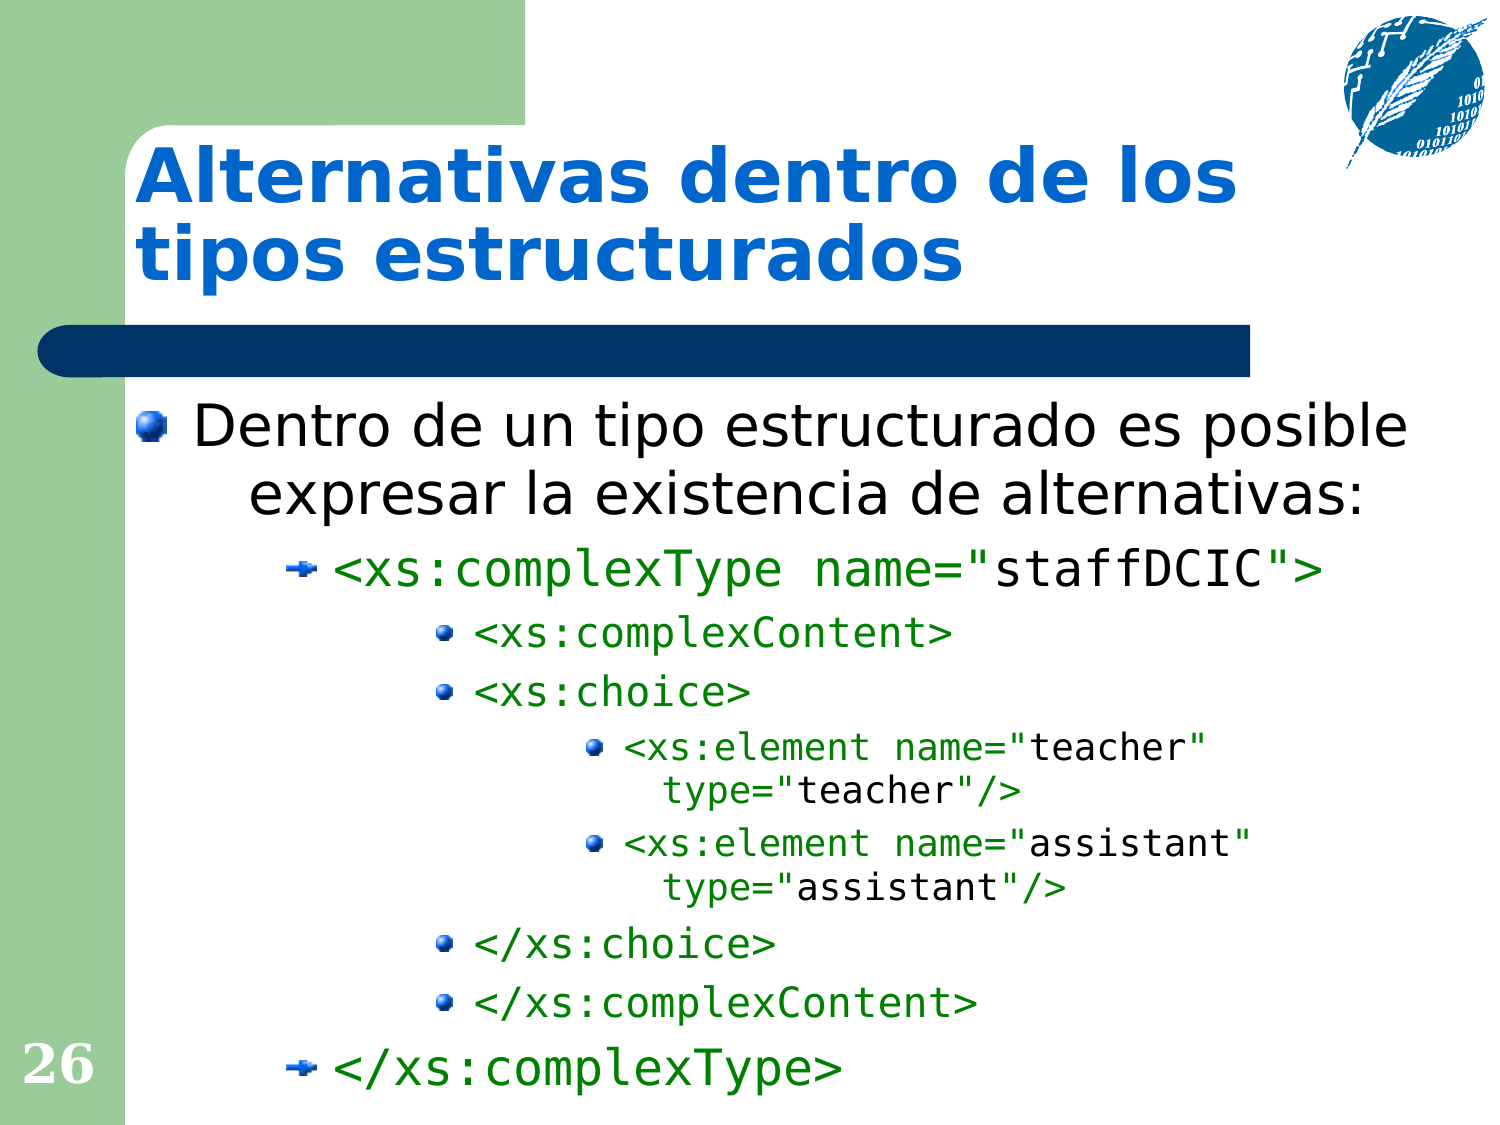

# Alternativas dentro de los tipos estructurados
Dentro de un tipo estructurado es posible expresar la existencia de alternativas:
<xs:complexType name="staffDCIC">
<xs:complexContent>
<xs:choice>
<xs:element name="teacher" type="teacher"/>
<xs:element name="assistant" type="assistant"/>
</xs:choice>
</xs:complexContent>
</xs:complexType>
26